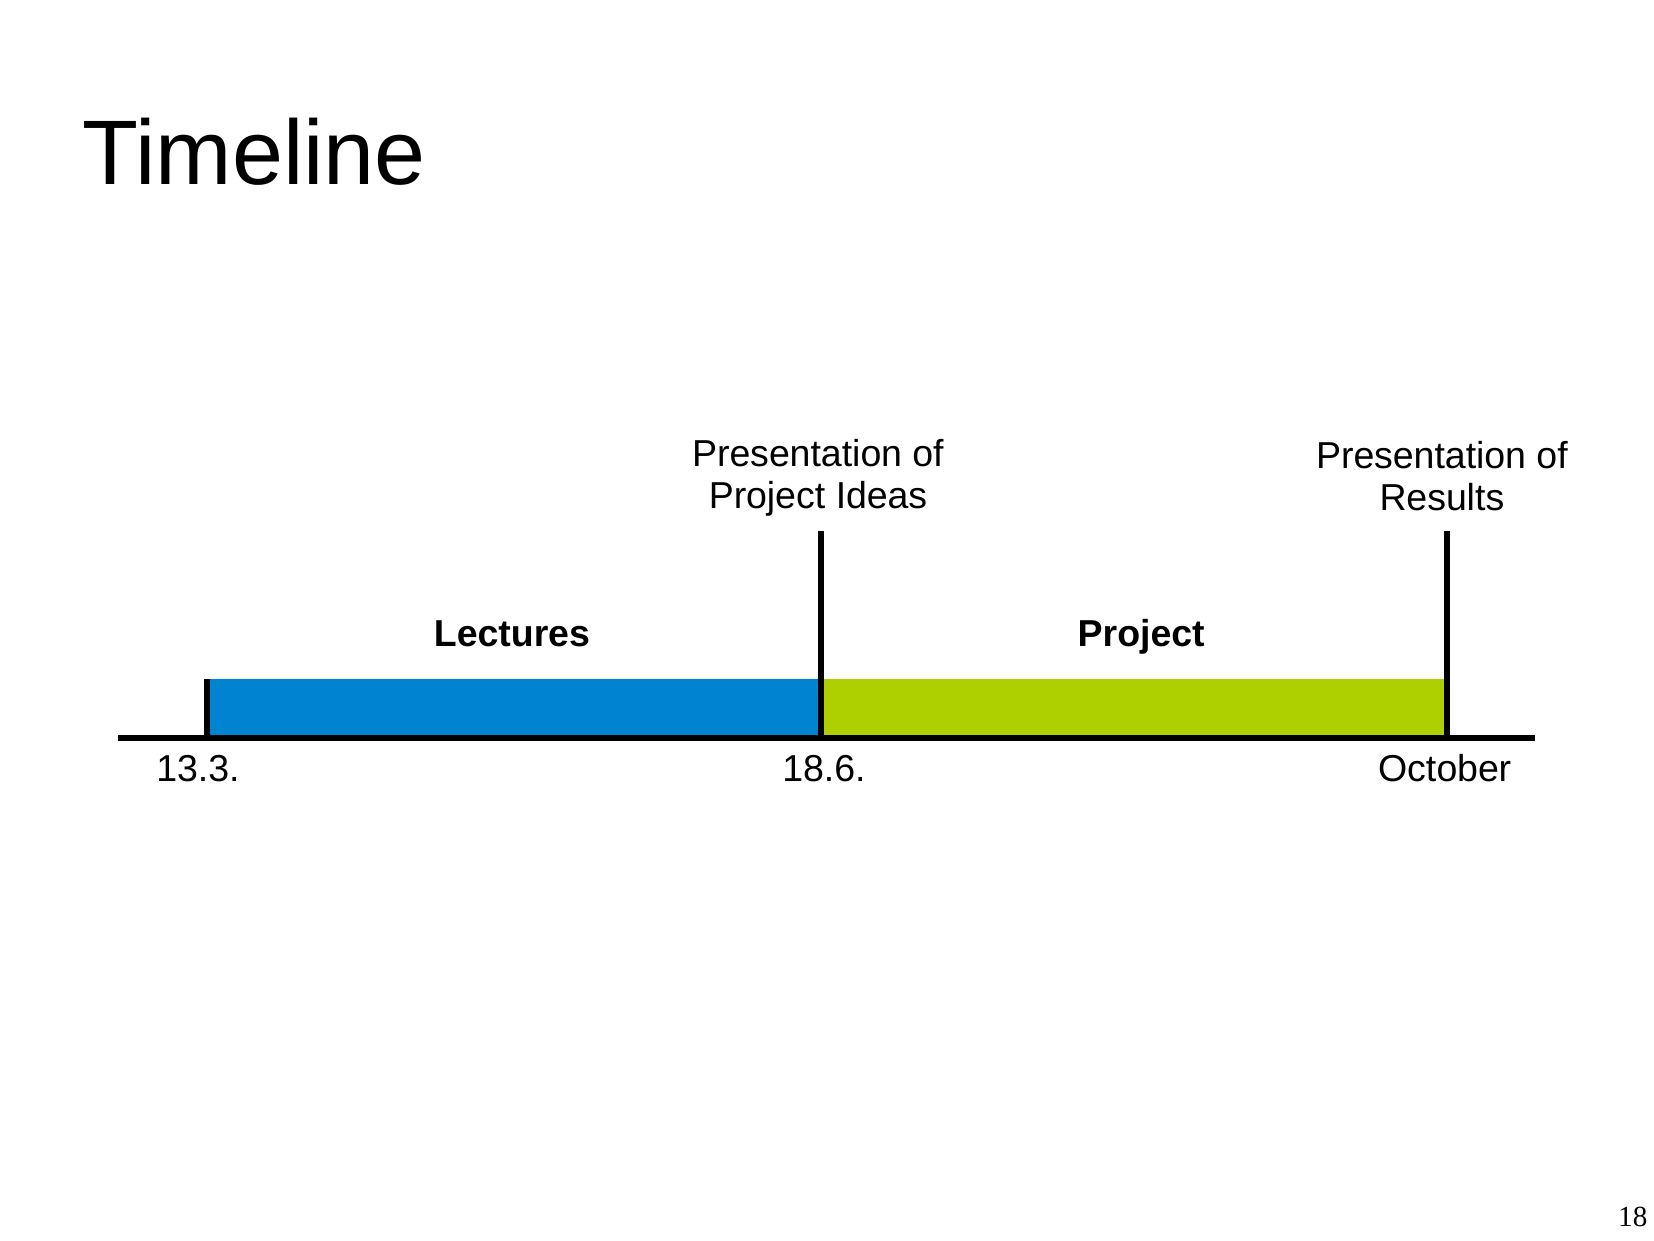

# Timeline
Presentation of
Project Ideas
Presentation of
Results
Lectures
Project
13.3.
18.6.
October
18